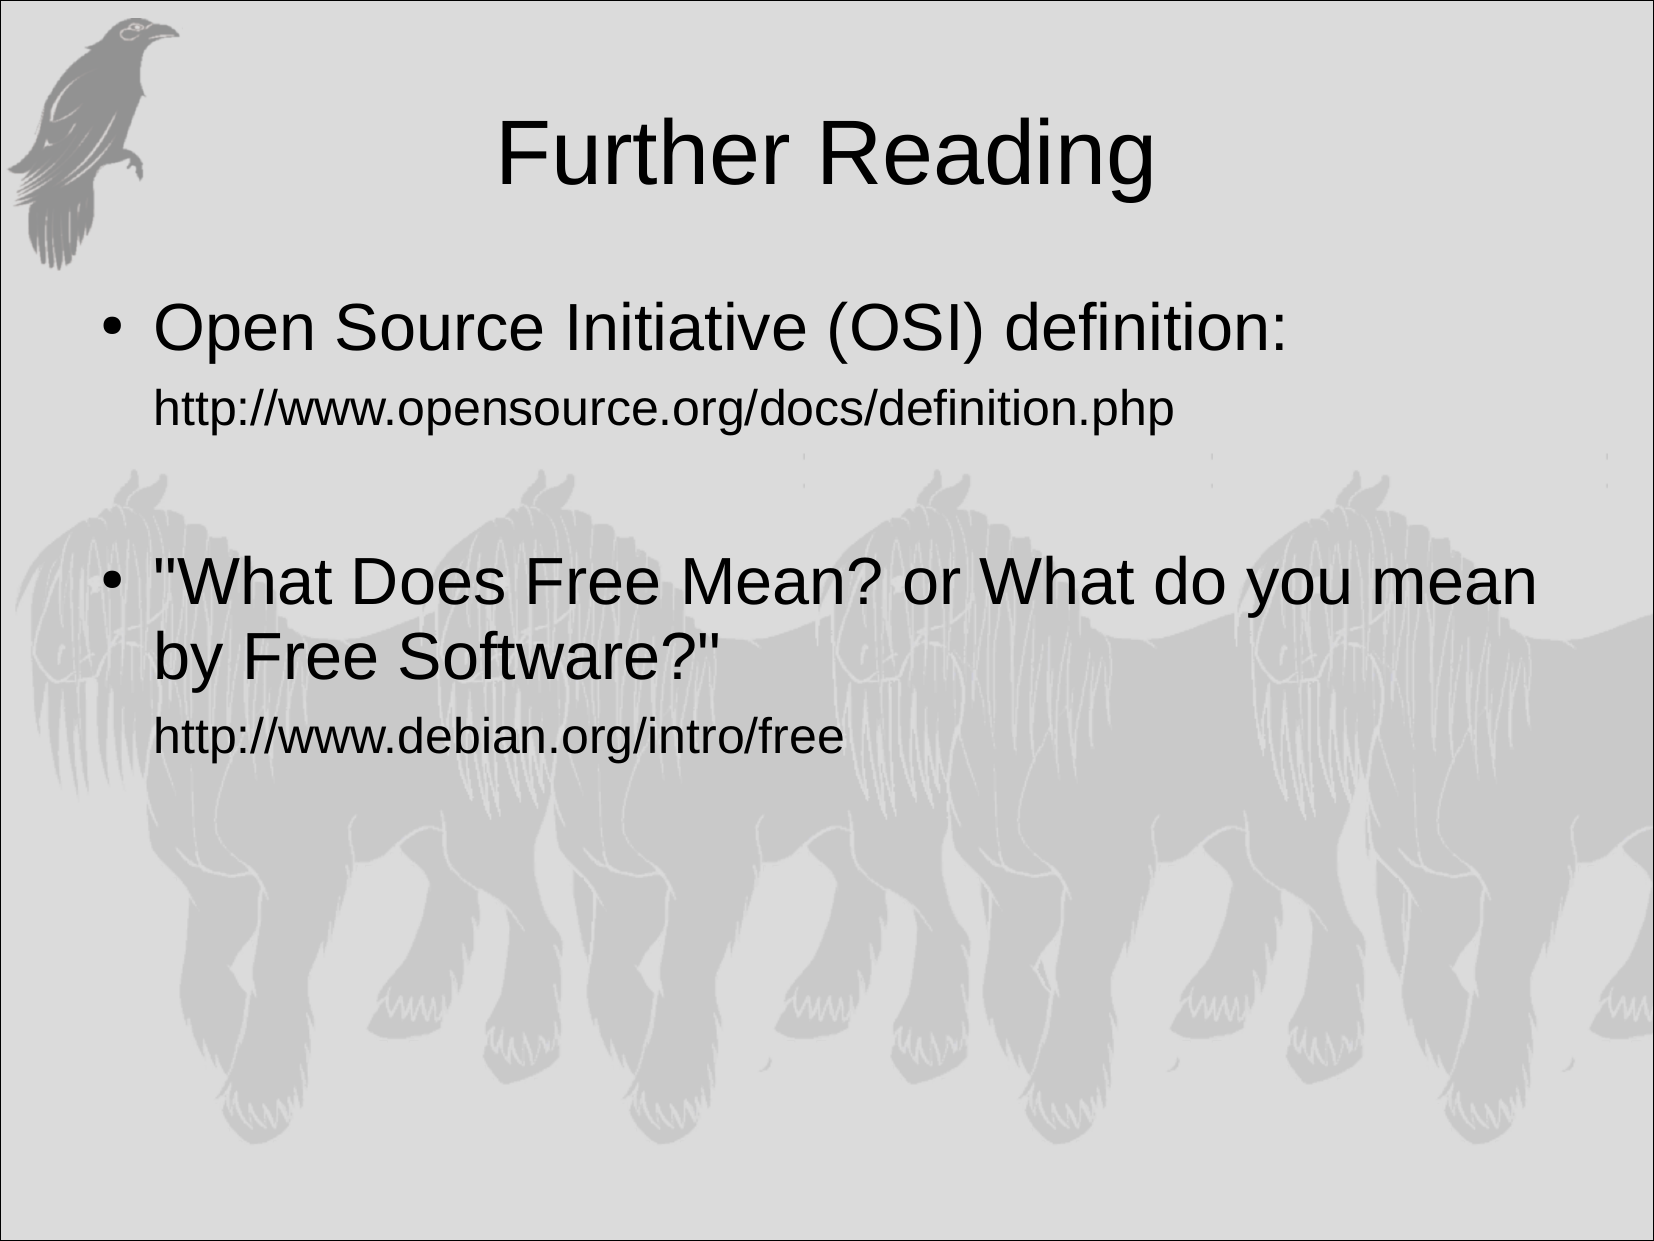

# Further Reading
Open Source Initiative (OSI) definition:
http://www.opensource.org/docs/definition.php
"What Does Free Mean? or What do you mean by Free Software?"
http://www.debian.org/intro/free